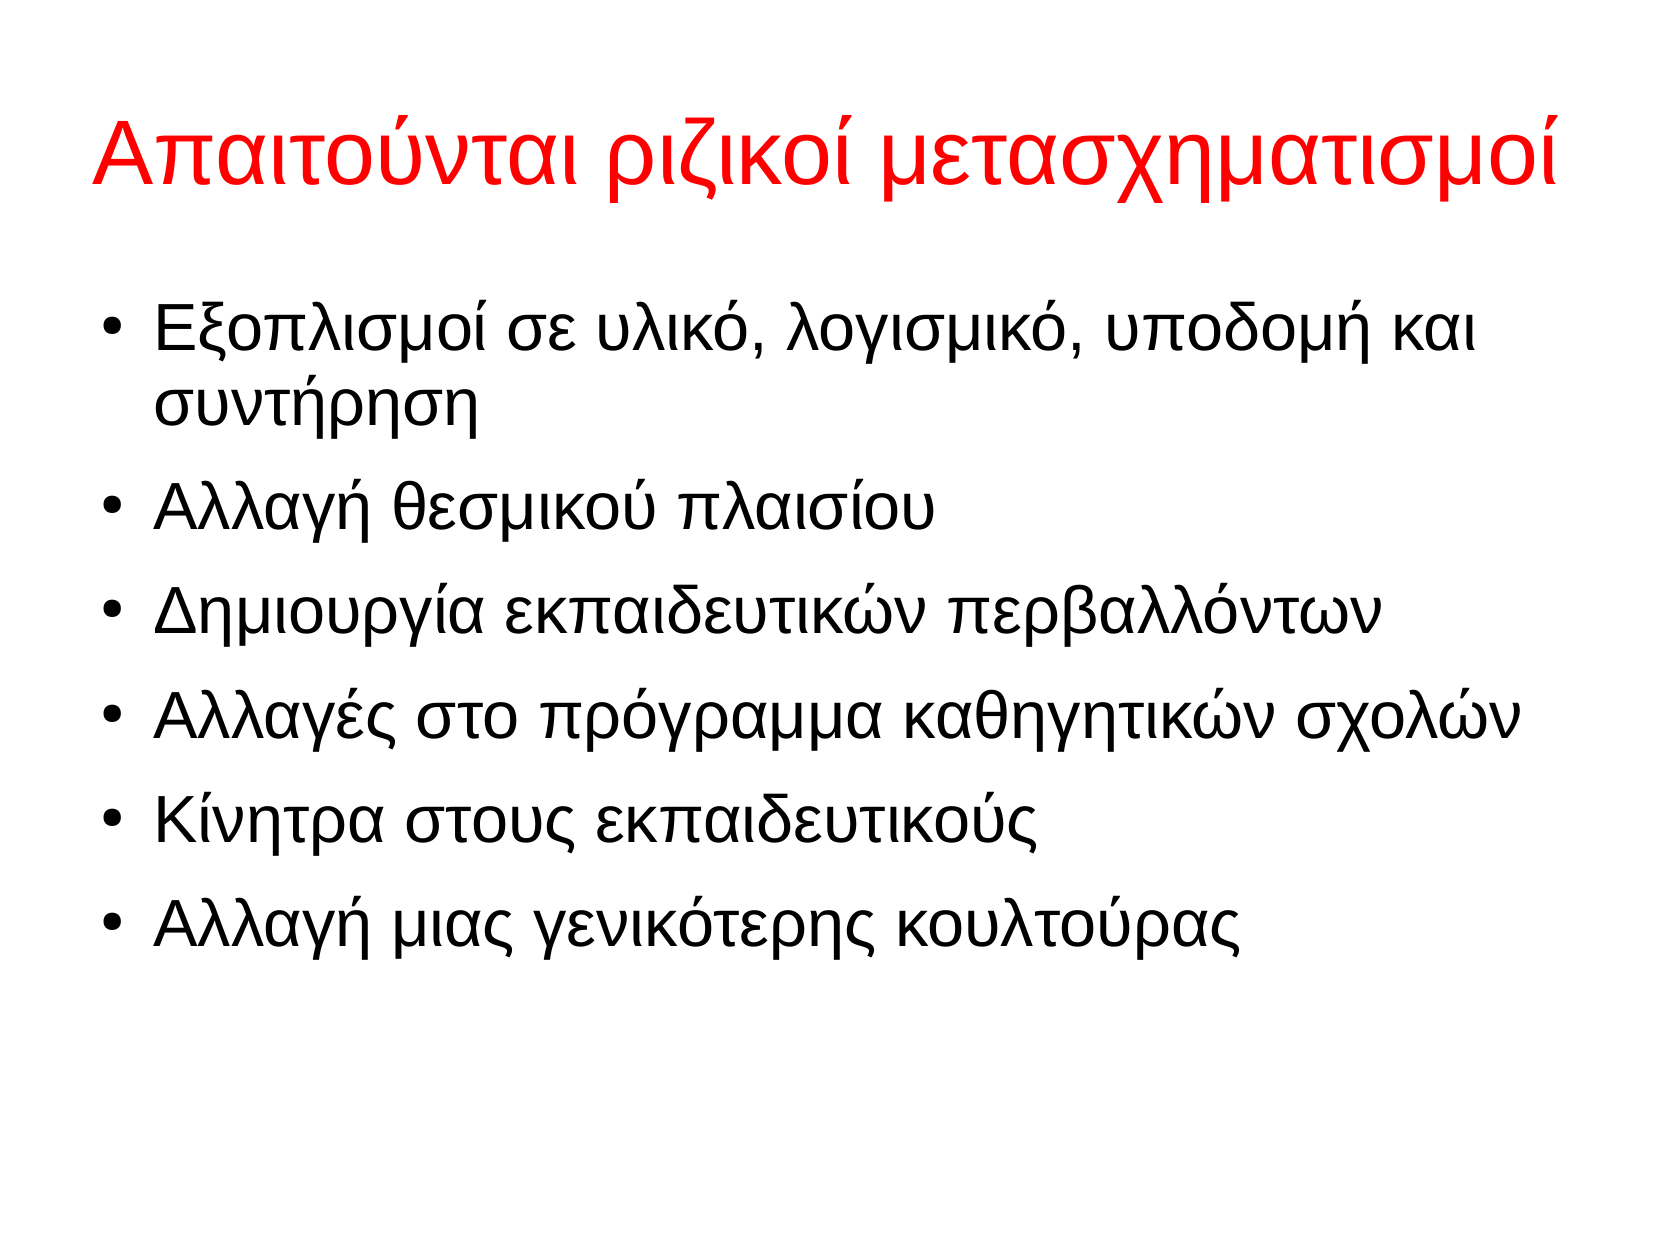

# Απαιτούνται ριζικοί μετασχηματισμοί
Εξοπλισμοί σε υλικό, λογισμικό, υποδομή και συντήρηση
Αλλαγή θεσμικού πλαισίου
Δημιουργία εκπαιδευτικών περβαλλόντων
Αλλαγές στο πρόγραμμα καθηγητικών σχολών
Κίνητρα στους εκπαιδευτικούς
Αλλαγή μιας γενικότερης κουλτούρας